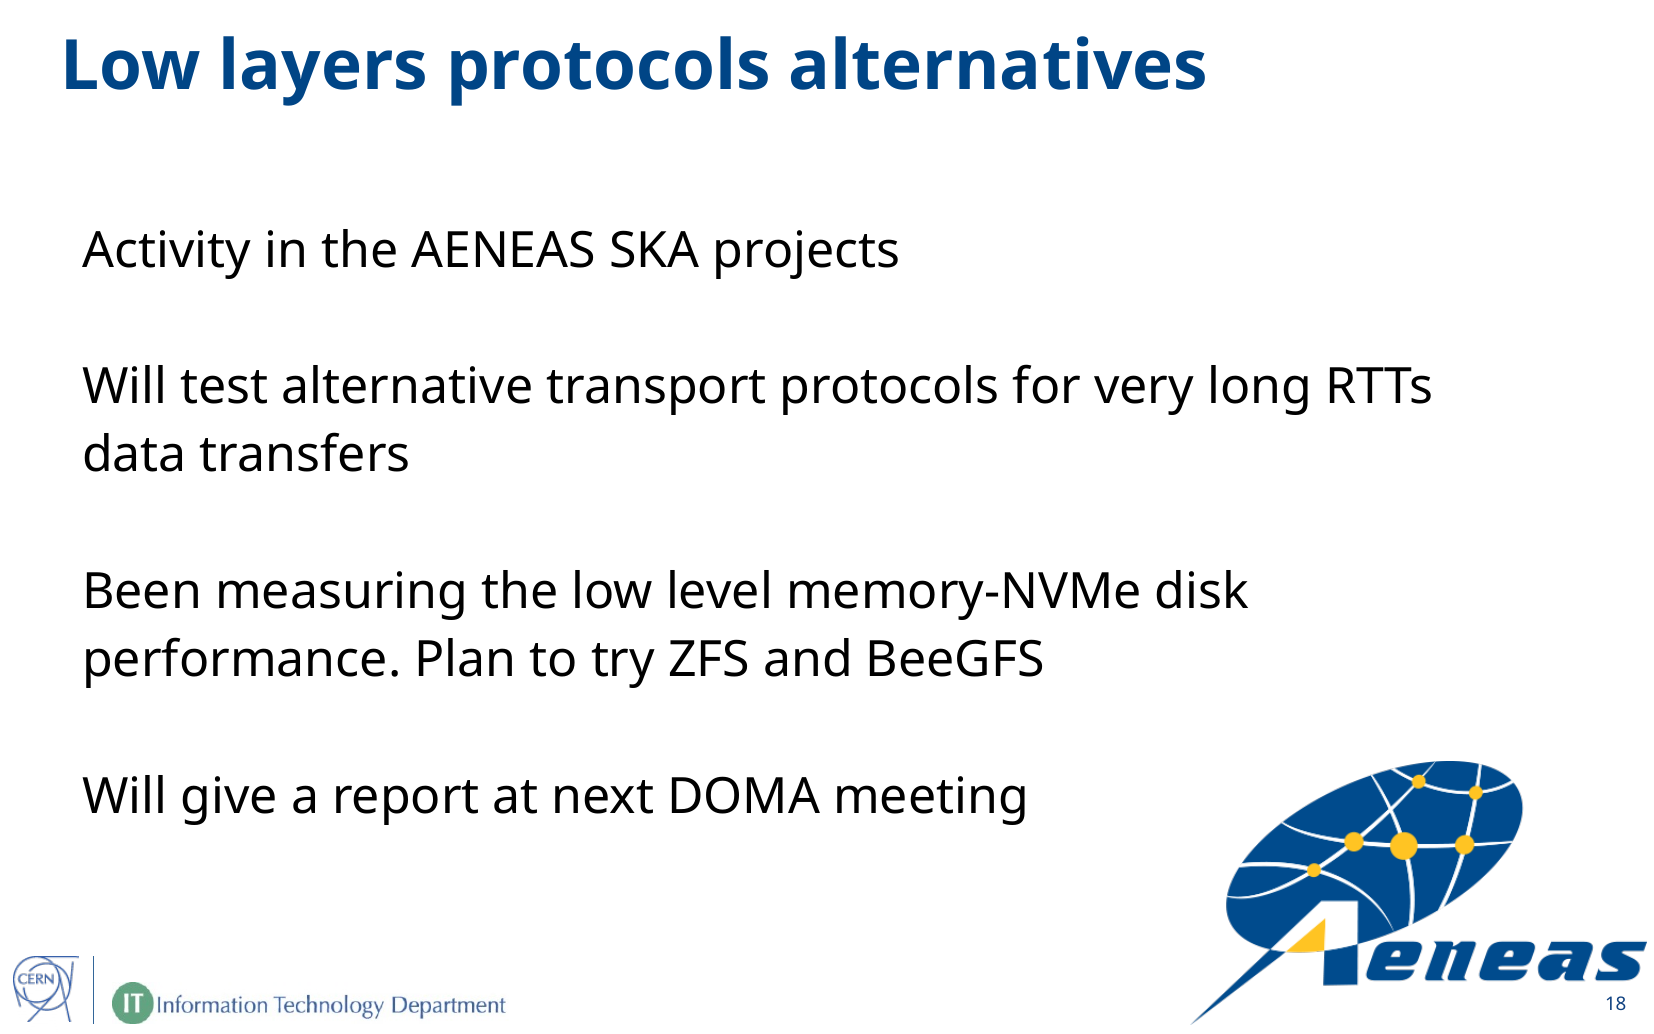

# Low layers protocols alternatives
Activity in the AENEAS SKA projects
Will test alternative transport protocols for very long RTTs data transfers
Been measuring the low level memory-NVMe disk performance. Plan to try ZFS and BeeGFS
Will give a report at next DOMA meeting